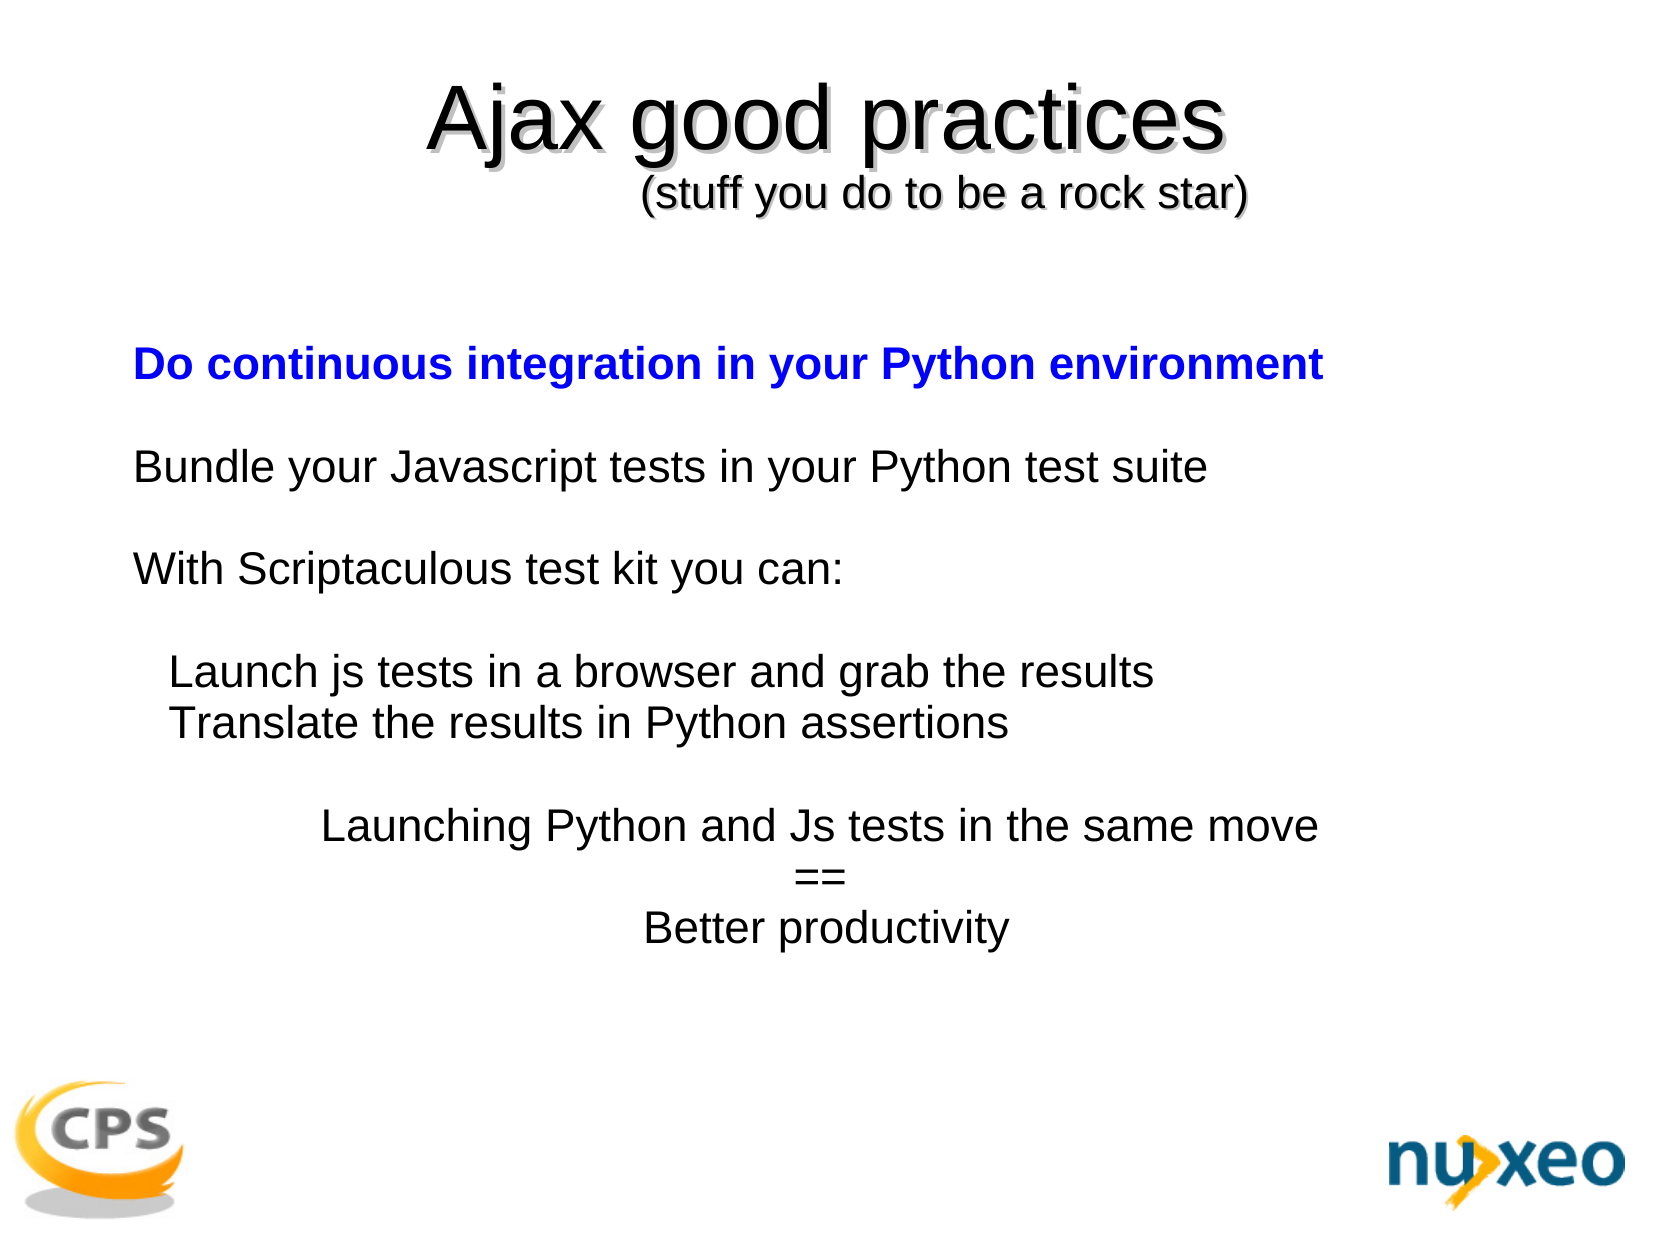

Ajax good practices
(stuff you do to be a rock star)
Do continuous integration in your Python environment
Bundle your Javascript tests in your Python test suite
With Scriptaculous test kit you can:
Launch js tests in a browser and grab the results
Translate the results in Python assertions
Launching Python and Js tests in the same move
==
Better productivity